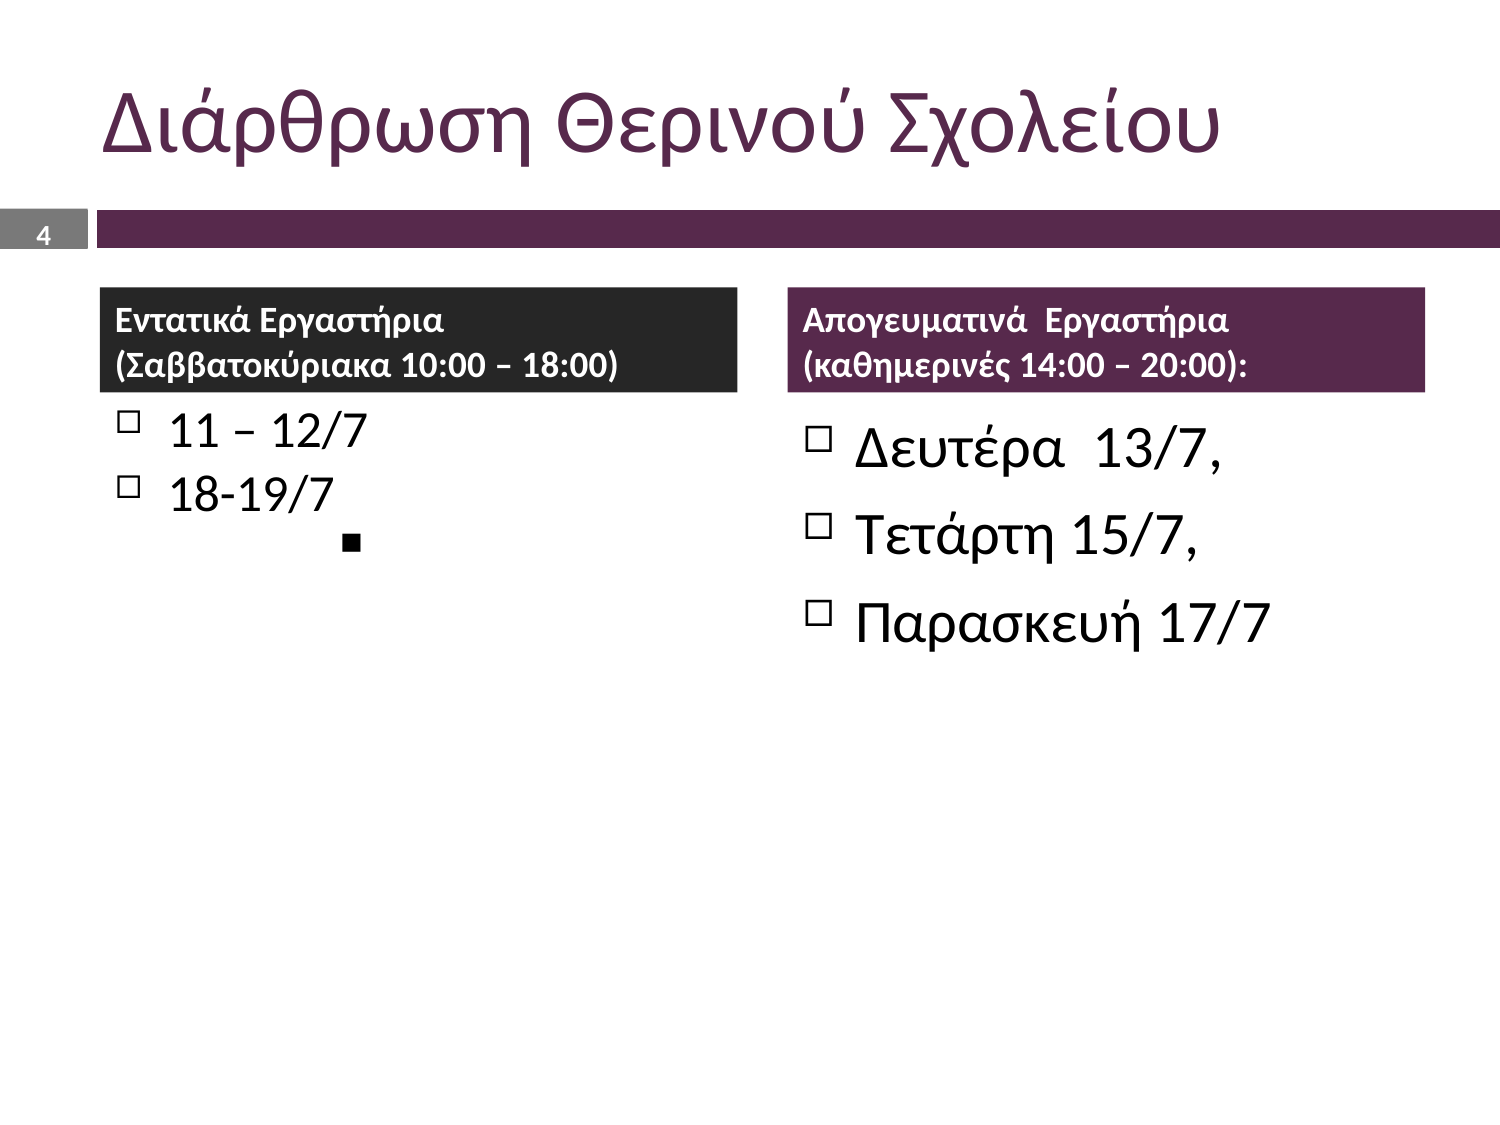

# Διάρθρωση Θερινού Σχολείου
Εντατικά Εργαστήρια (Σαββατοκύριακα 10:00 – 18:00)
Απογευματινά Εργαστήρια (καθημερινές 14:00 – 20:00):
11 – 12/7
18-19/7
Δευτέρα  13/7,
Τετάρτη 15/7,
Παρασκευή 17/7